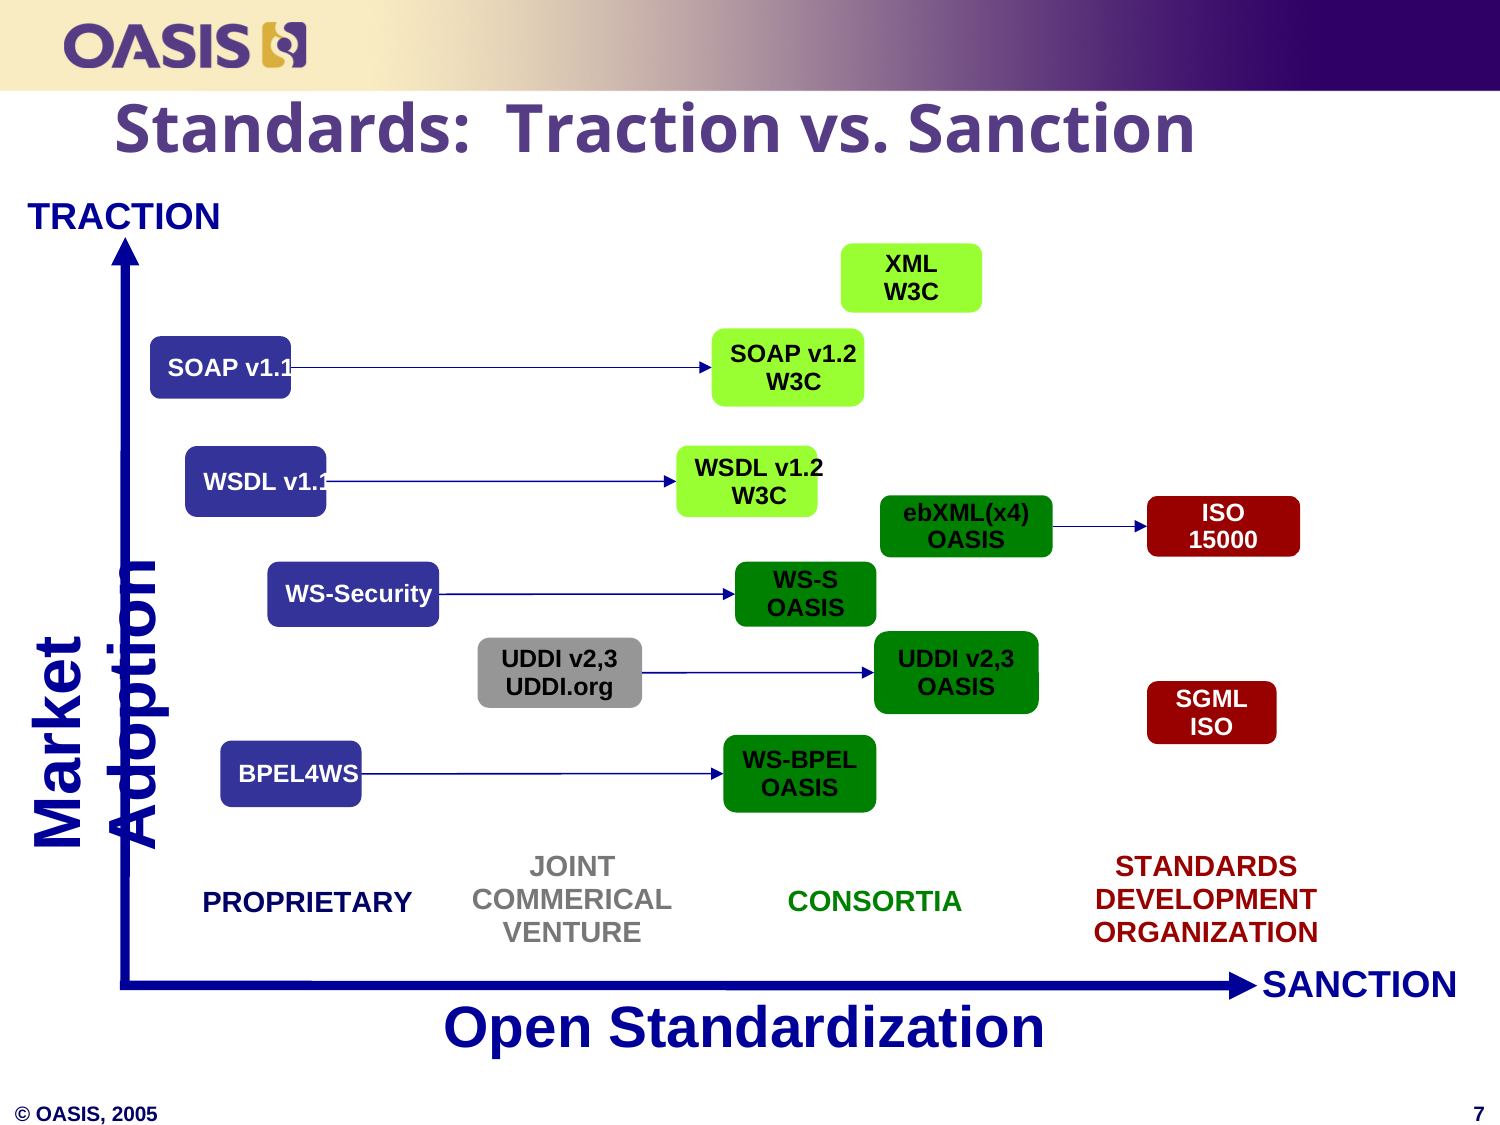

# Standards: Traction vs. Sanction
TRACTION
XML
W3C
Market Adoption
SOAP v1.2
W3C
SOAP v1.1
WSDL v1.2
W3C
WSDL v1.1
ebXML(x4)
OASIS
ISO
15000
WS-Security
WS-S
OASIS
UDDI v2,3
OASIS
UDDI v2,3
UDDI.org
SGML
ISO
WS-BPEL
OASIS
BPEL4WS
JOINT
COMMERICAL
VENTURE
STANDARDS DEVELOPMENT
ORGANIZATION
PROPRIETARY
CONSORTIA
SANCTION
Open Standardization
© OASIS, 2005
7